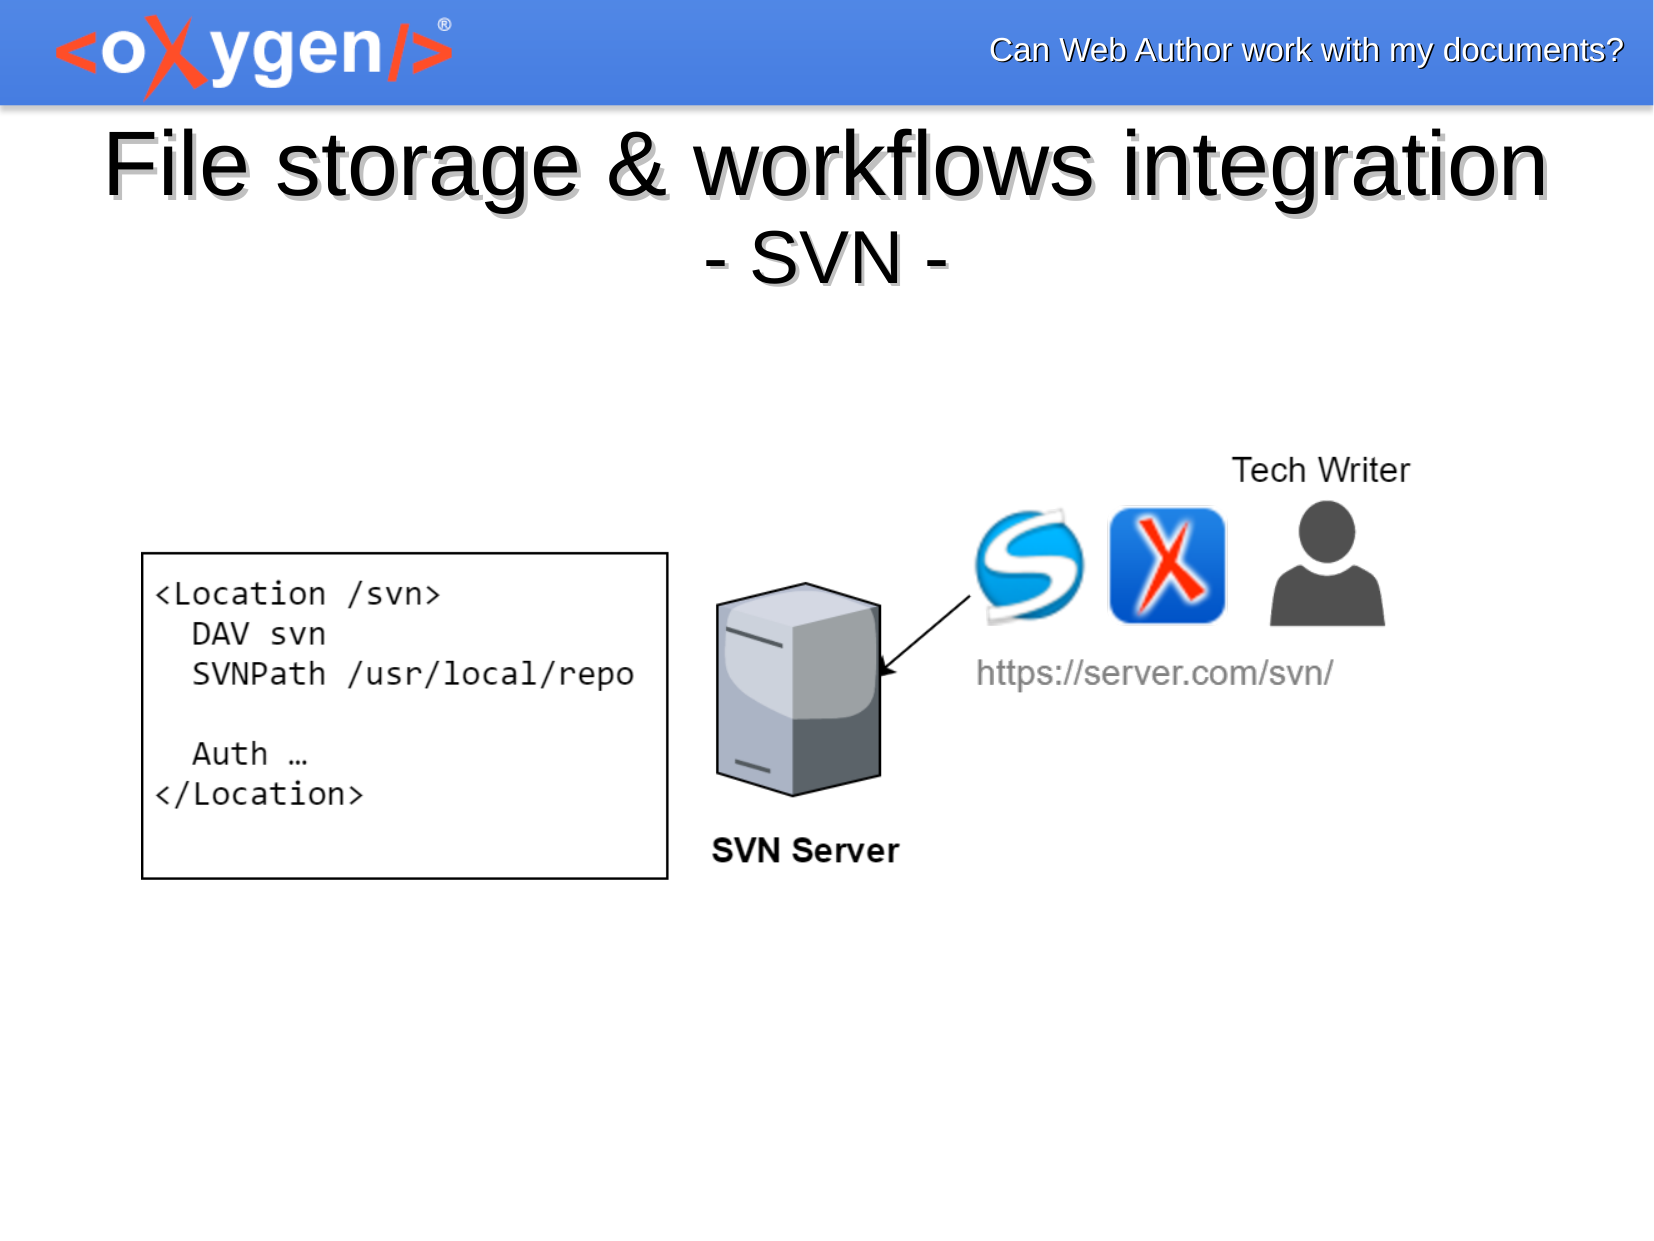

# File storage & workflows integration - SVN -